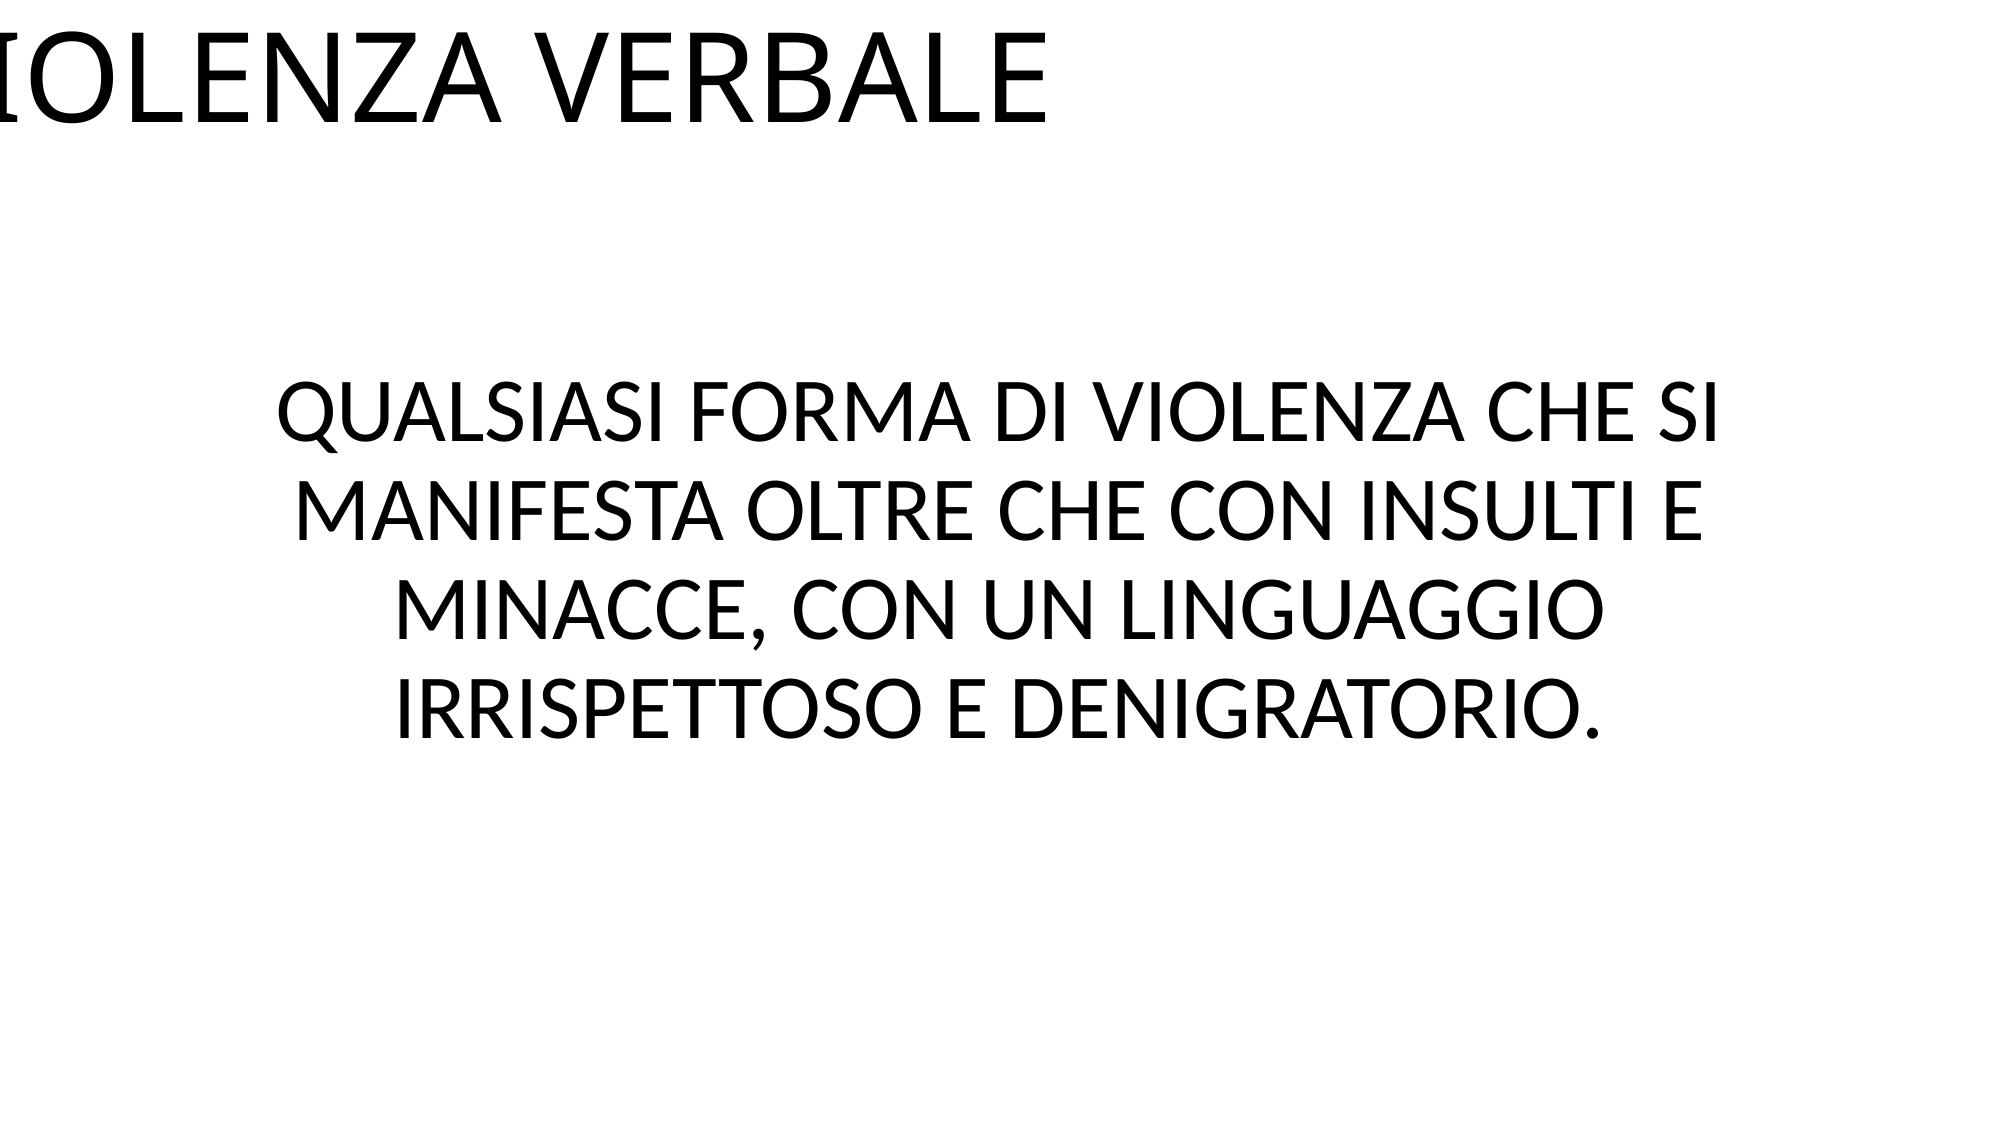

# VIOLENZA VERBALE
QUALSIASI FORMA DI VIOLENZA CHE SI MANIFESTA OLTRE CHE CON INSULTI E MINACCE, CON UN LINGUAGGIO IRRISPETTOSO E DENIGRATORIO.